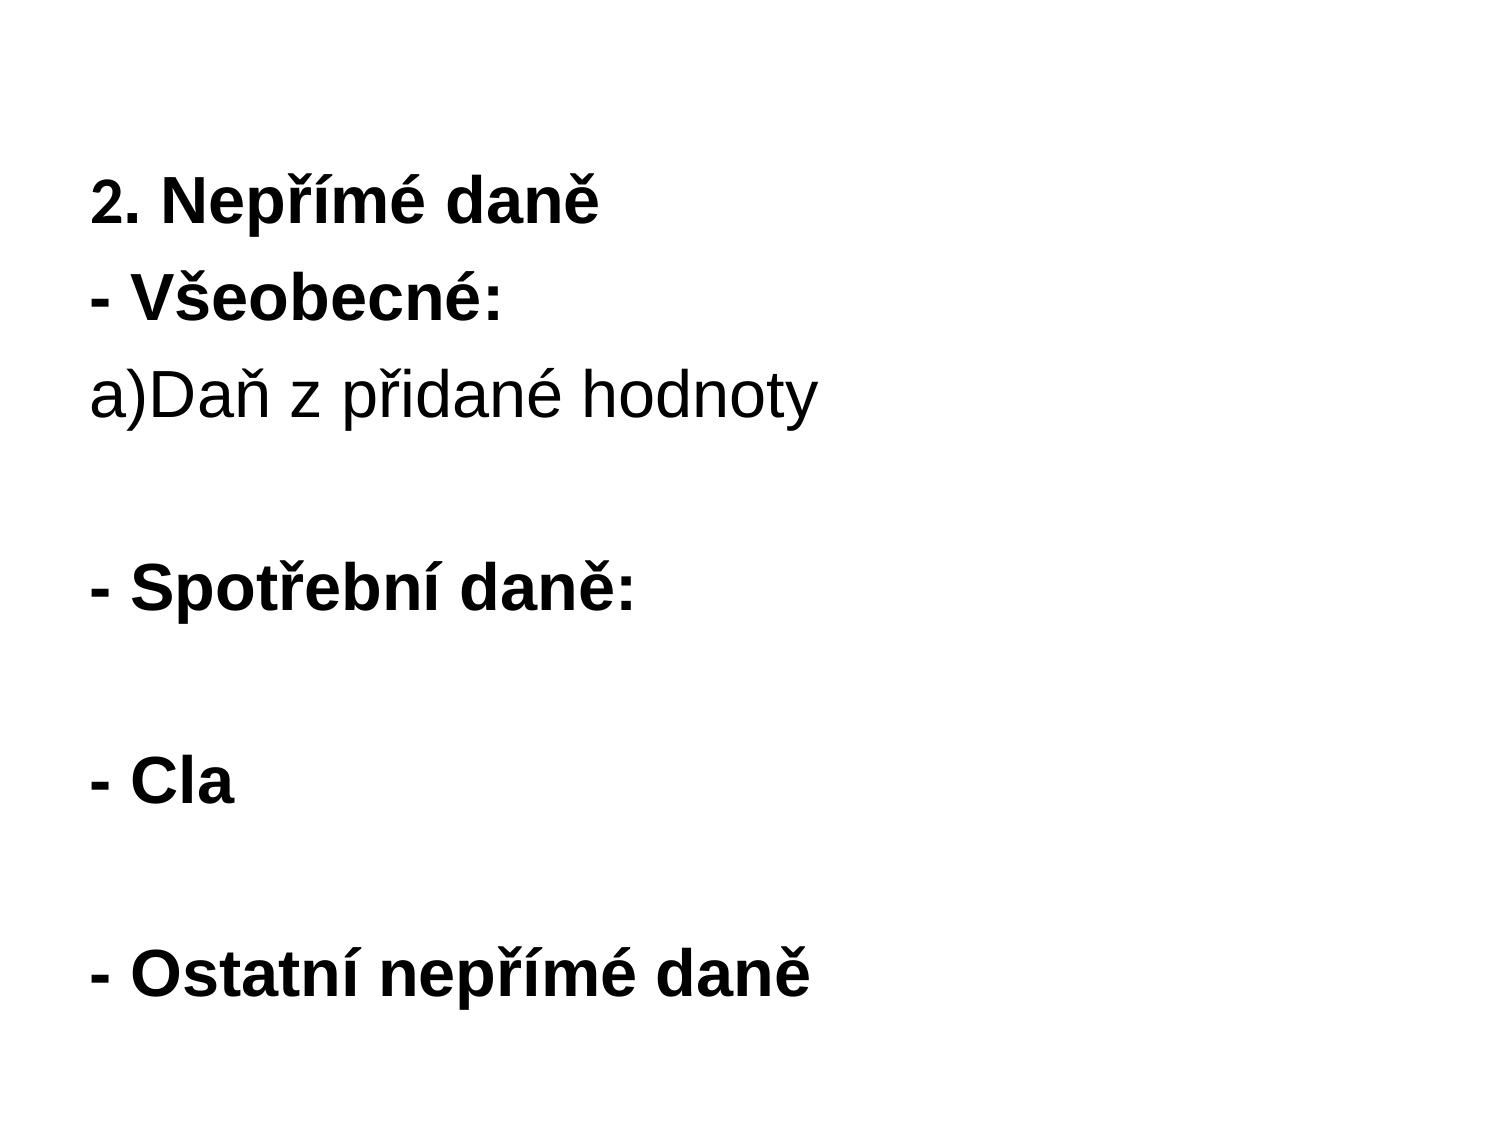

2. Nepřímé daně
- Všeobecné:
Daň z přidané hodnoty
- Spotřební daně:
- Cla
- Ostatní nepřímé daně